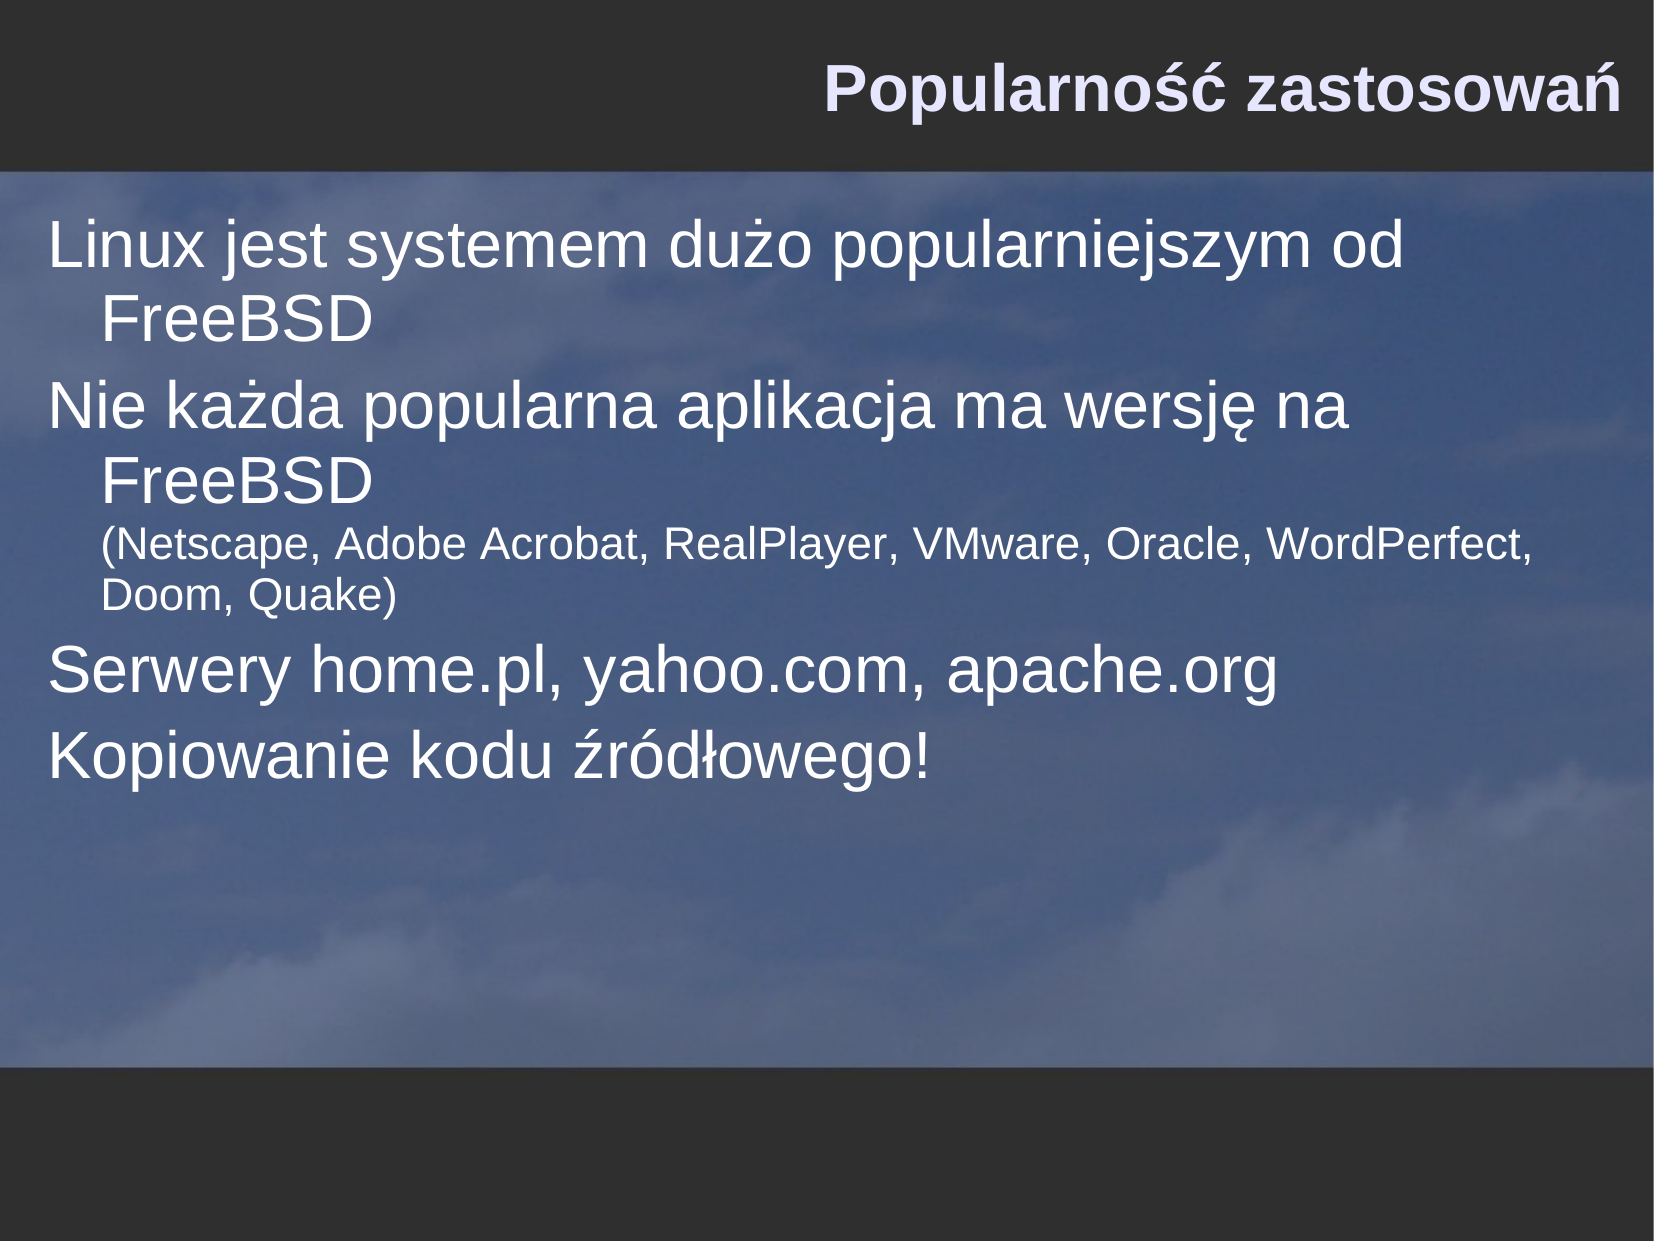

# Popularność zastosowań
Linux jest systemem dużo popularniejszym od FreeBSD
Nie każda popularna aplikacja ma wersję na FreeBSD
(Netscape, Adobe Acrobat, RealPlayer, VMware, Oracle, WordPerfect, Doom, Quake)
Serwery home.pl, yahoo.com, apache.org
Kopiowanie kodu źródłowego!